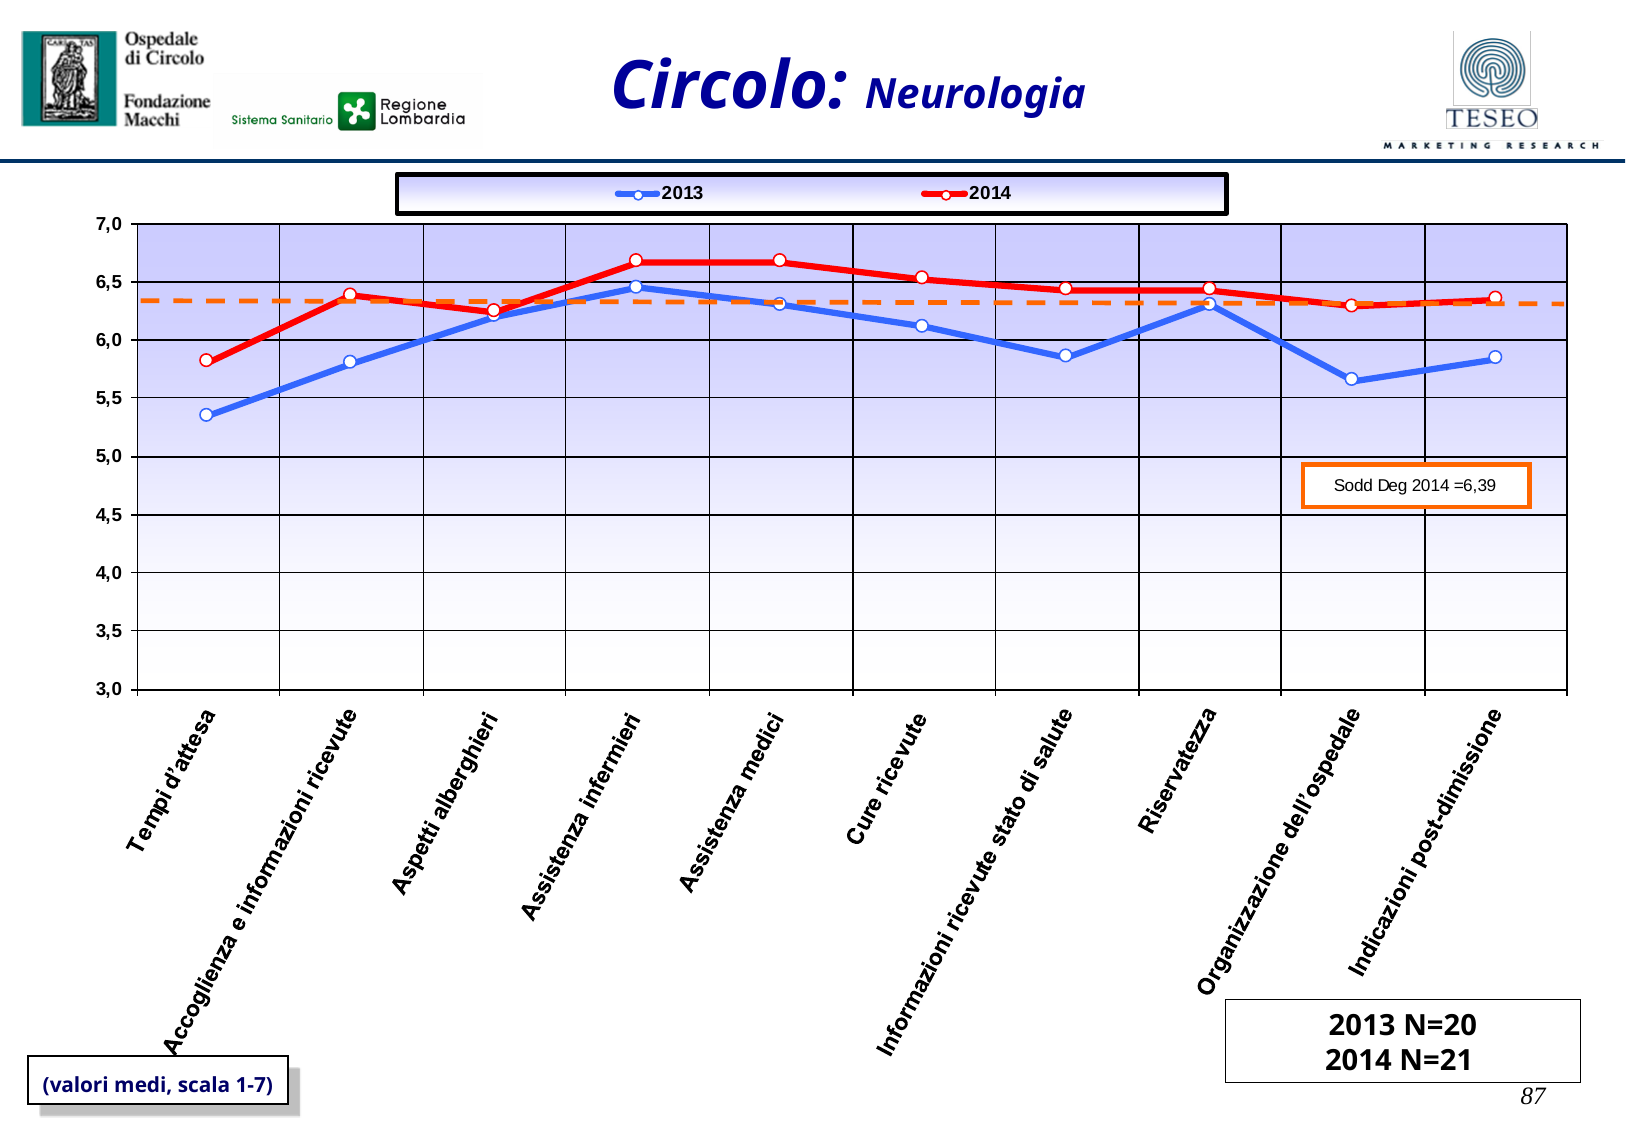

Circolo: Neurologia
2013 N=20
2014 N=21
(valori medi, scala 1-7)